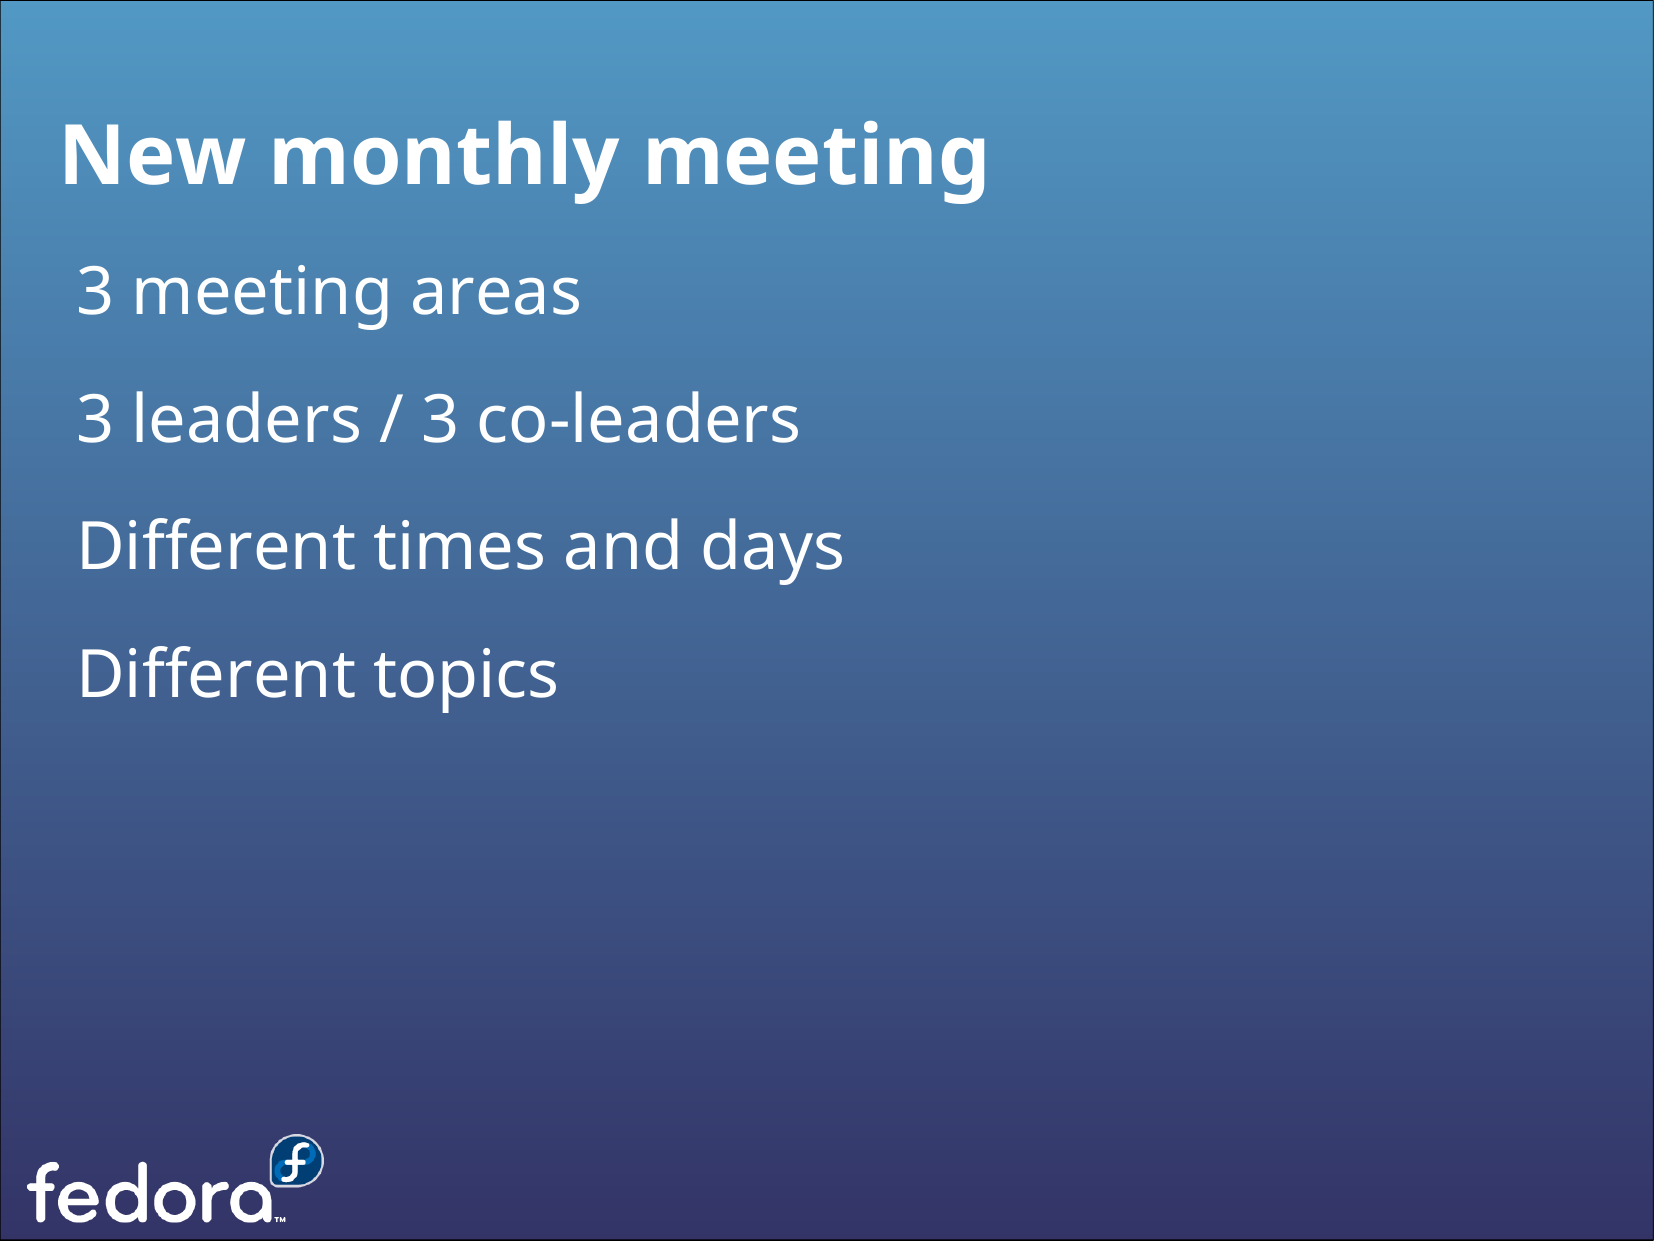

# New monthly meeting
3 meeting areas
3 leaders / 3 co-leaders
Different times and days
Different topics